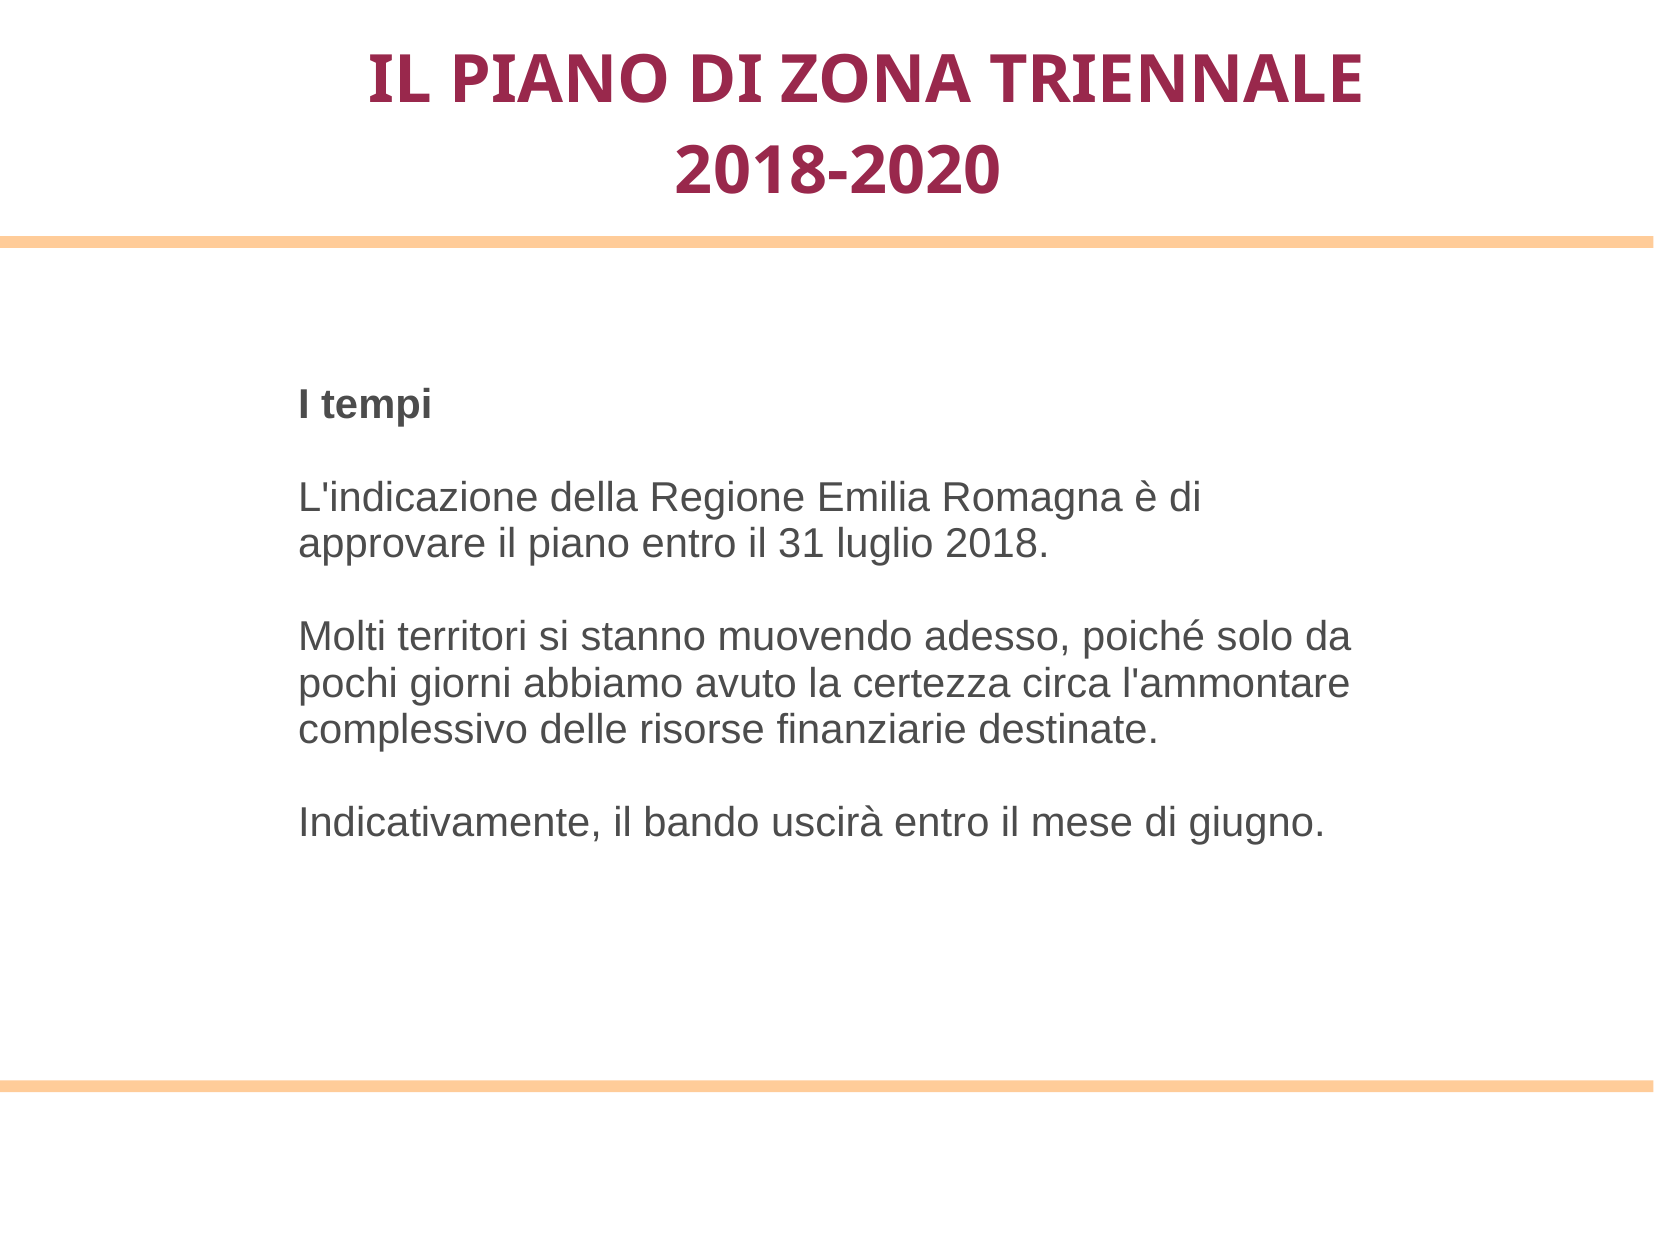

IL PIANO DI ZONA TRIENNALE
2018-2020
I tempi
L'indicazione della Regione Emilia Romagna è di approvare il piano entro il 31 luglio 2018.
Molti territori si stanno muovendo adesso, poiché solo da pochi giorni abbiamo avuto la certezza circa l'ammontare complessivo delle risorse finanziarie destinate.
Indicativamente, il bando uscirà entro il mese di giugno.
#